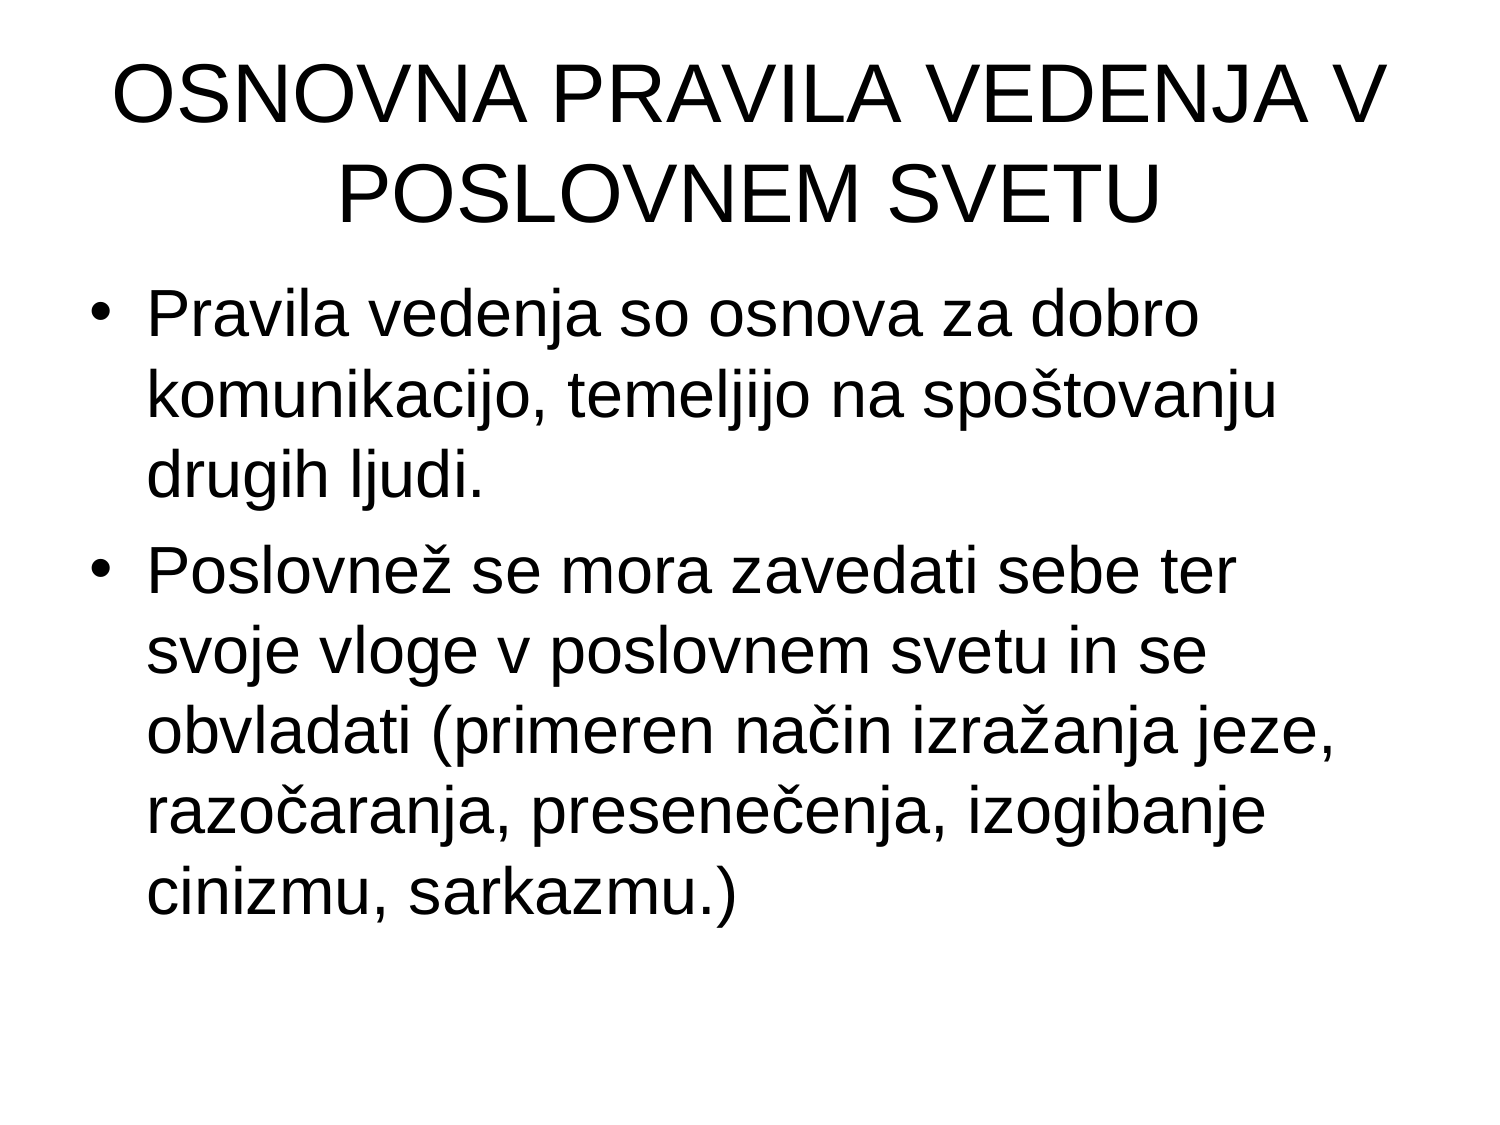

# OSNOVNA PRAVILA VEDENJA V POSLOVNEM SVETU
Pravila vedenja so osnova za dobro komunikacijo, temeljijo na spoštovanju drugih ljudi.
Poslovnež se mora zavedati sebe ter svoje vloge v poslovnem svetu in se obvladati (primeren način izražanja jeze, razočaranja, presenečenja, izogibanje cinizmu, sarkazmu.)